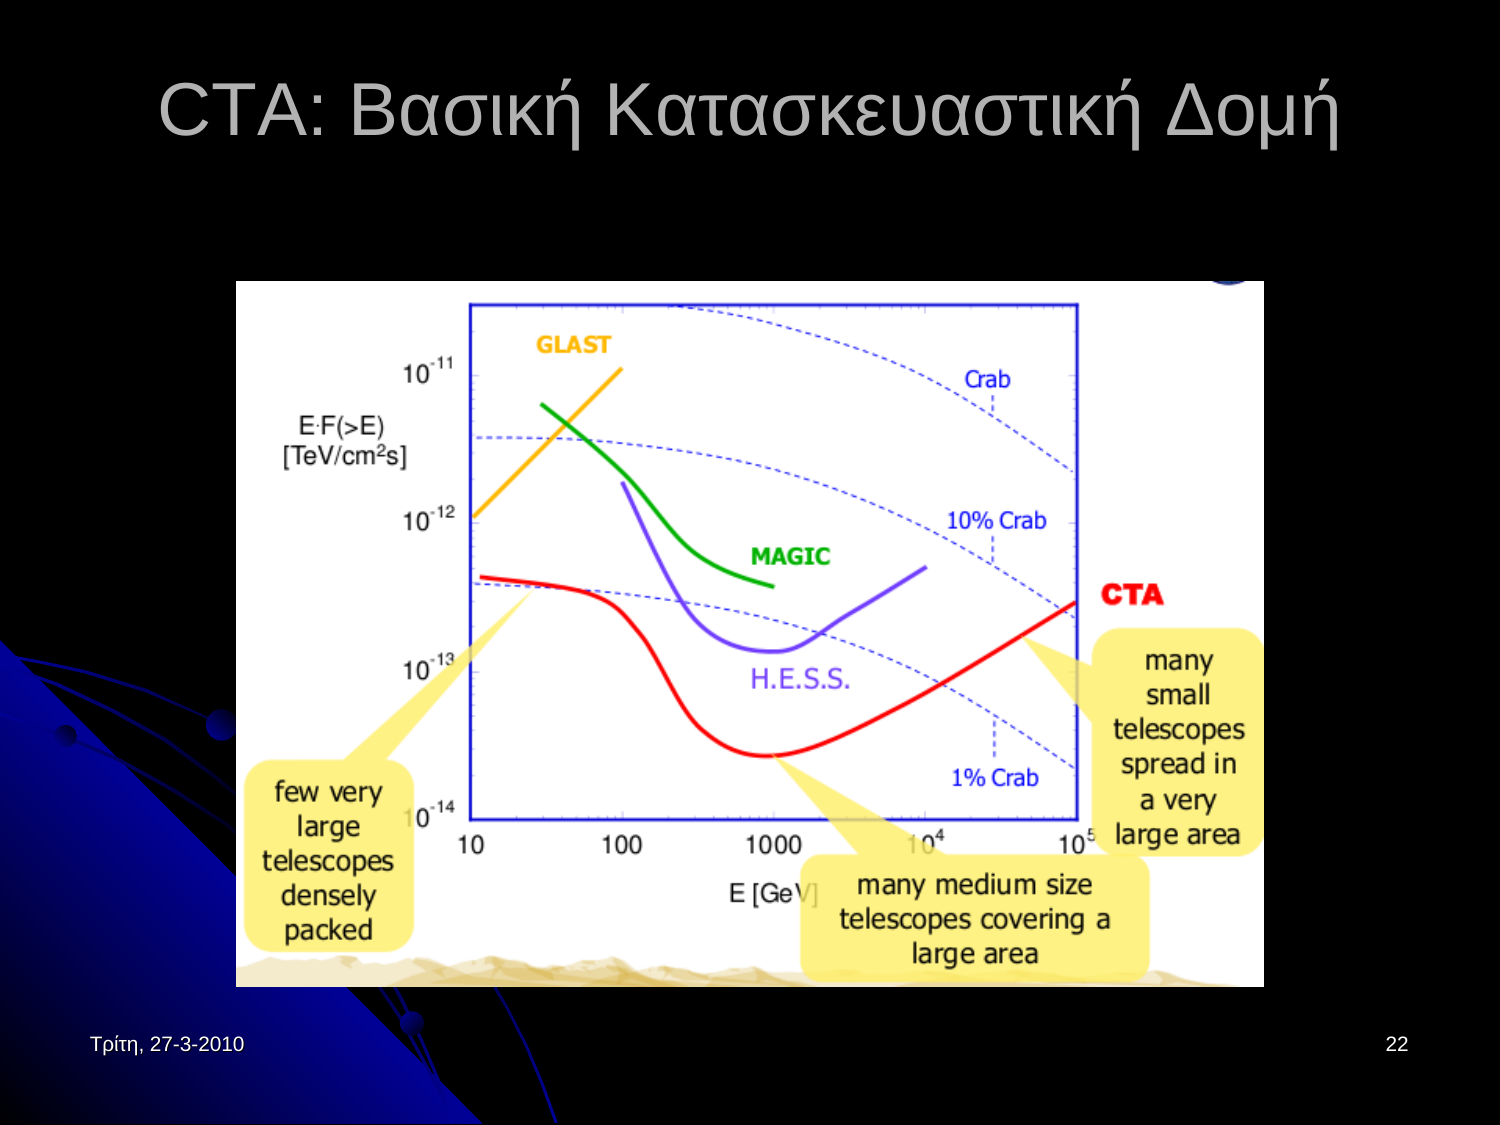

# CTA: Βασική Κατασκευαστική Δομή
Τρίτη, 27-3-2010
22